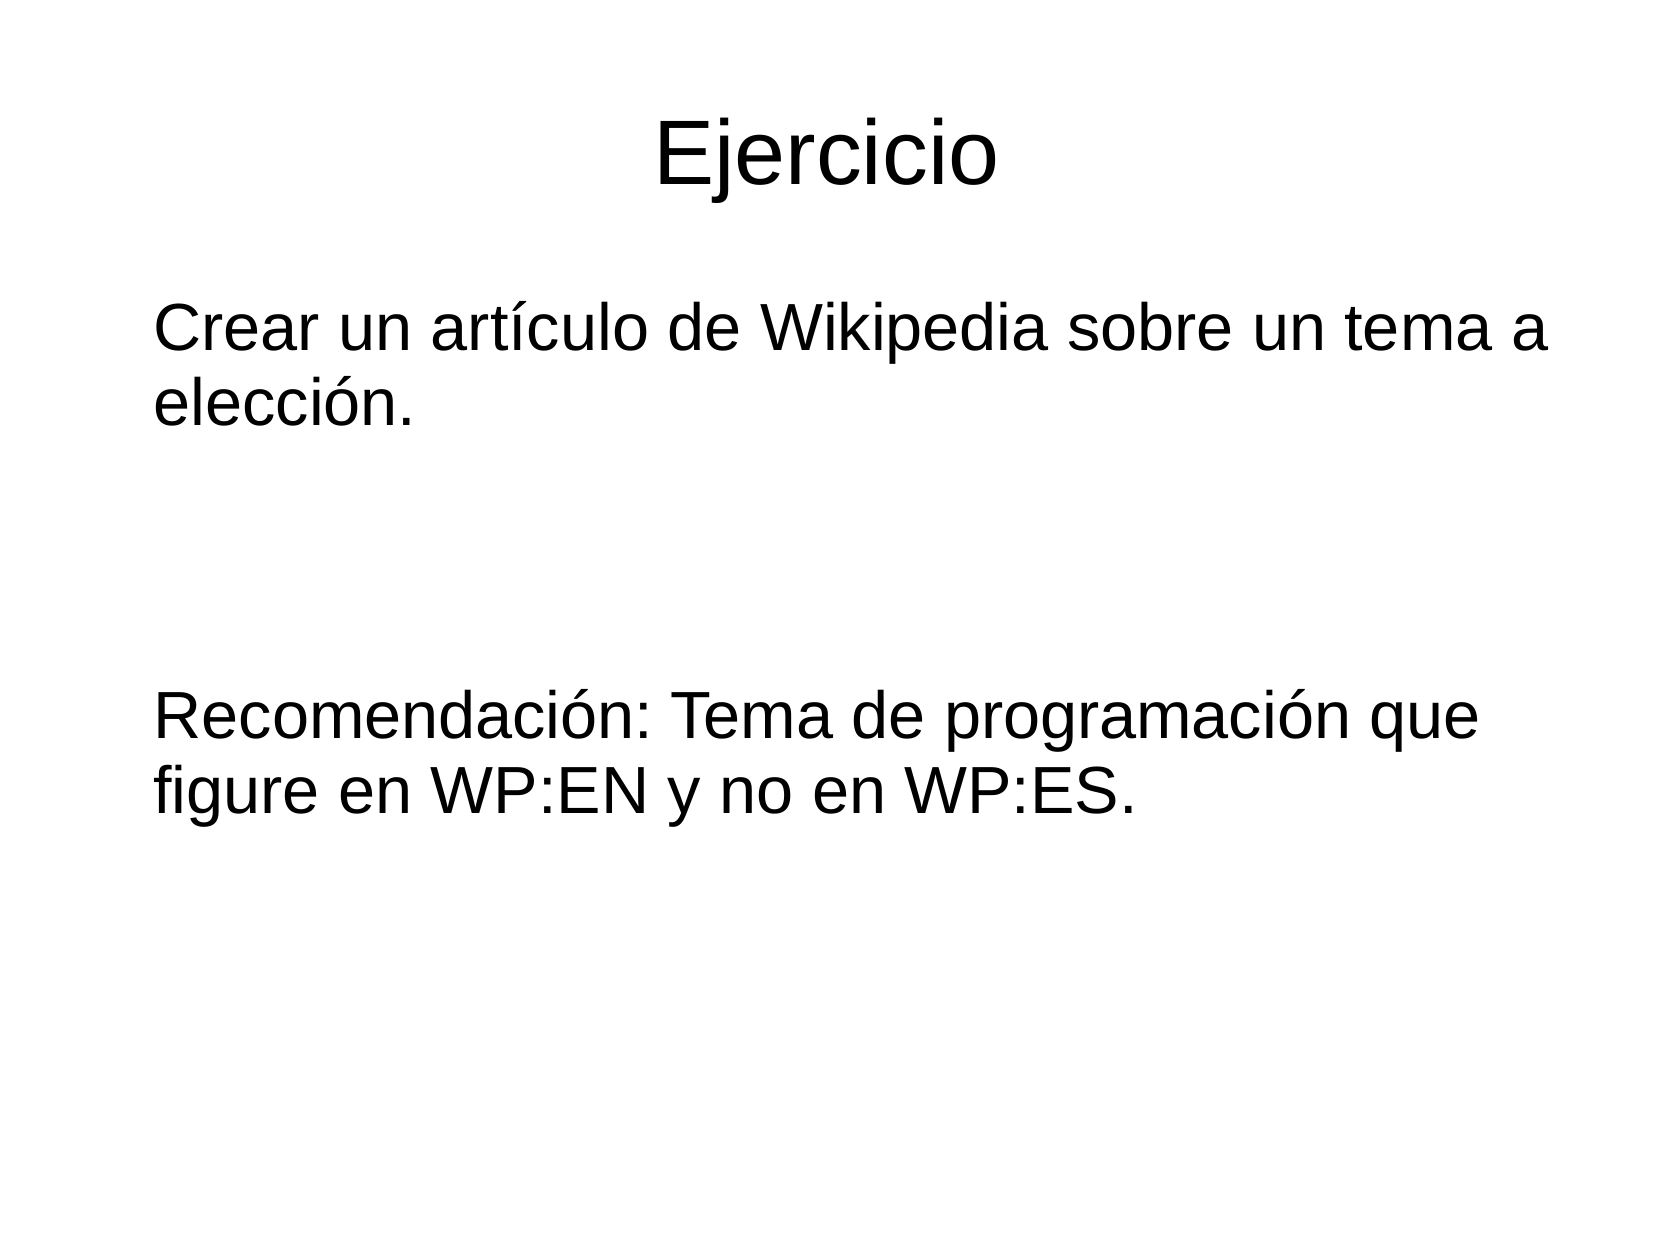

# Ejercicio
Crear un artículo de Wikipedia sobre un tema a elección.
Recomendación: Tema de programación que figure en WP:EN y no en WP:ES.